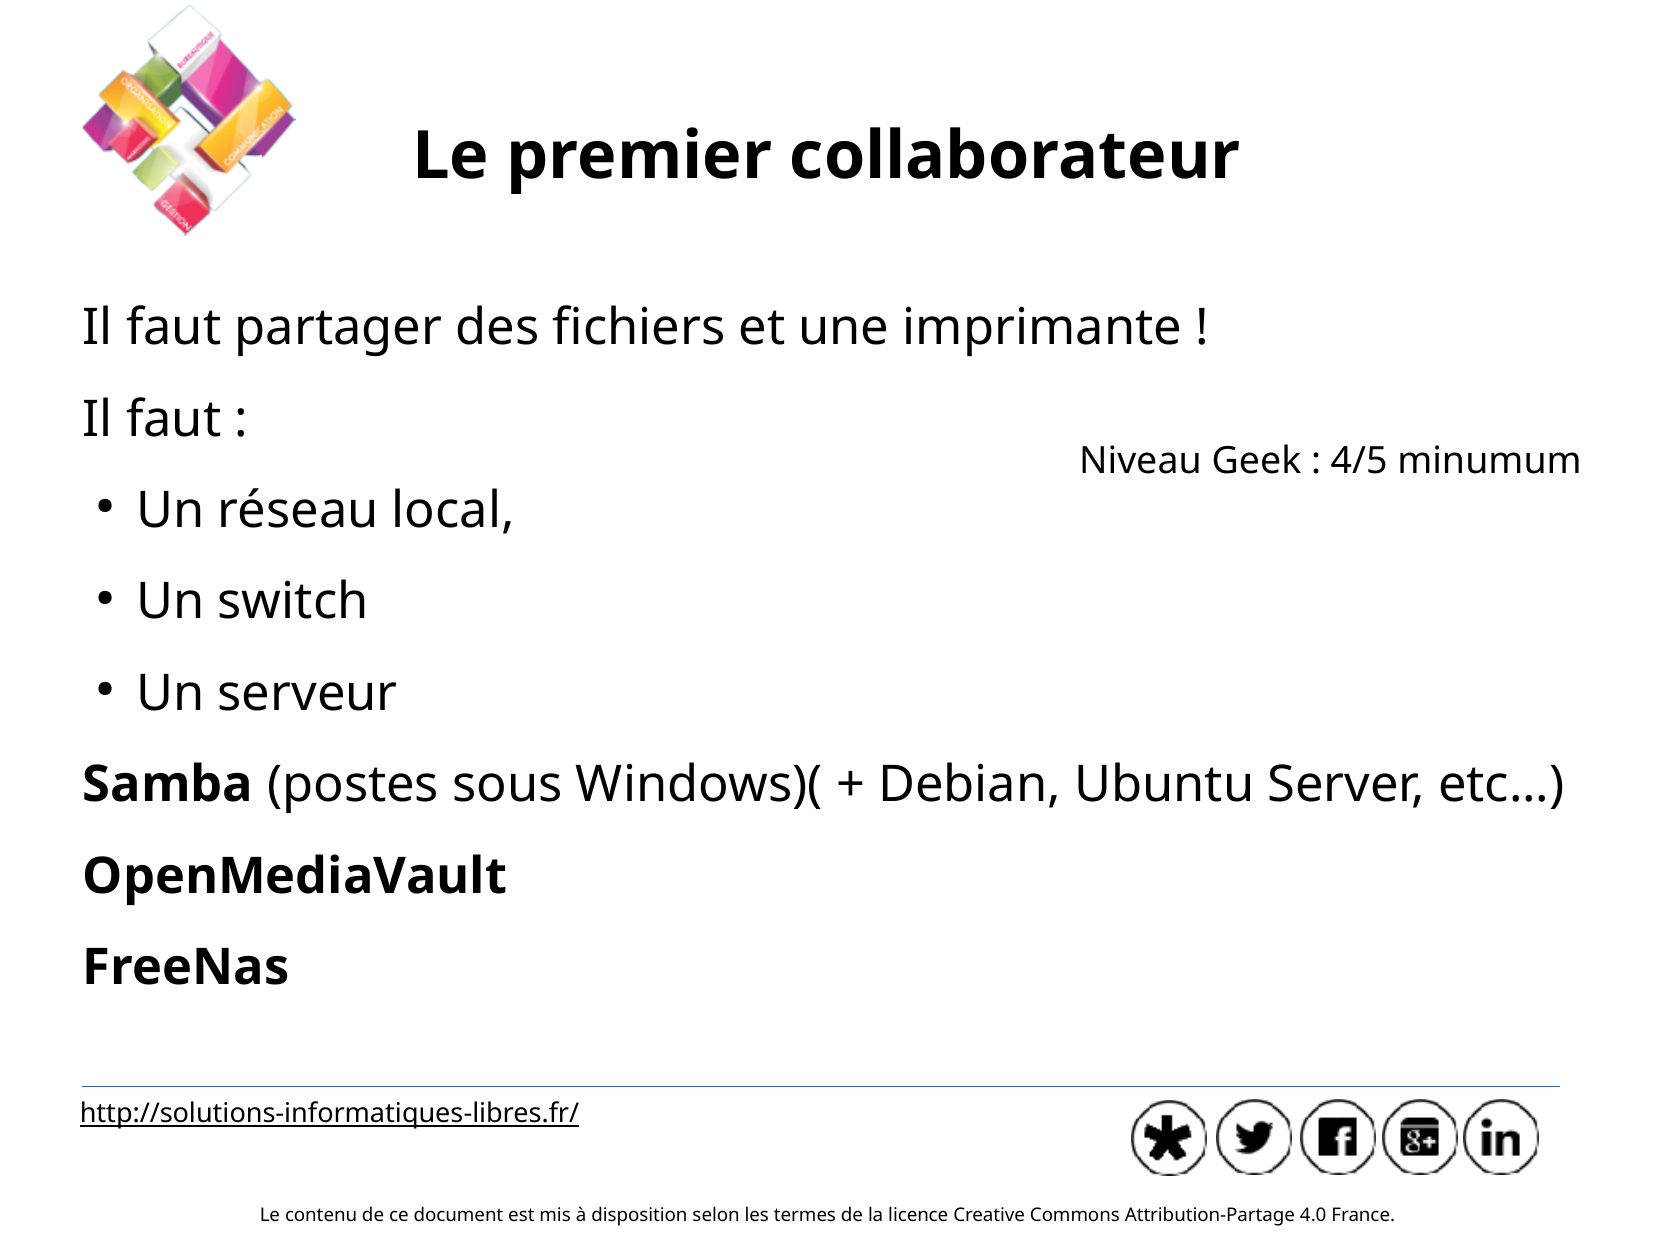

# Le premier collaborateur
Il faut partager des fichiers et une imprimante !
Il faut :
Un réseau local,
Un switch
Un serveur
Samba (postes sous Windows)( + Debian, Ubuntu Server, etc...)
OpenMediaVault
FreeNas
Niveau Geek : 4/5 minumum